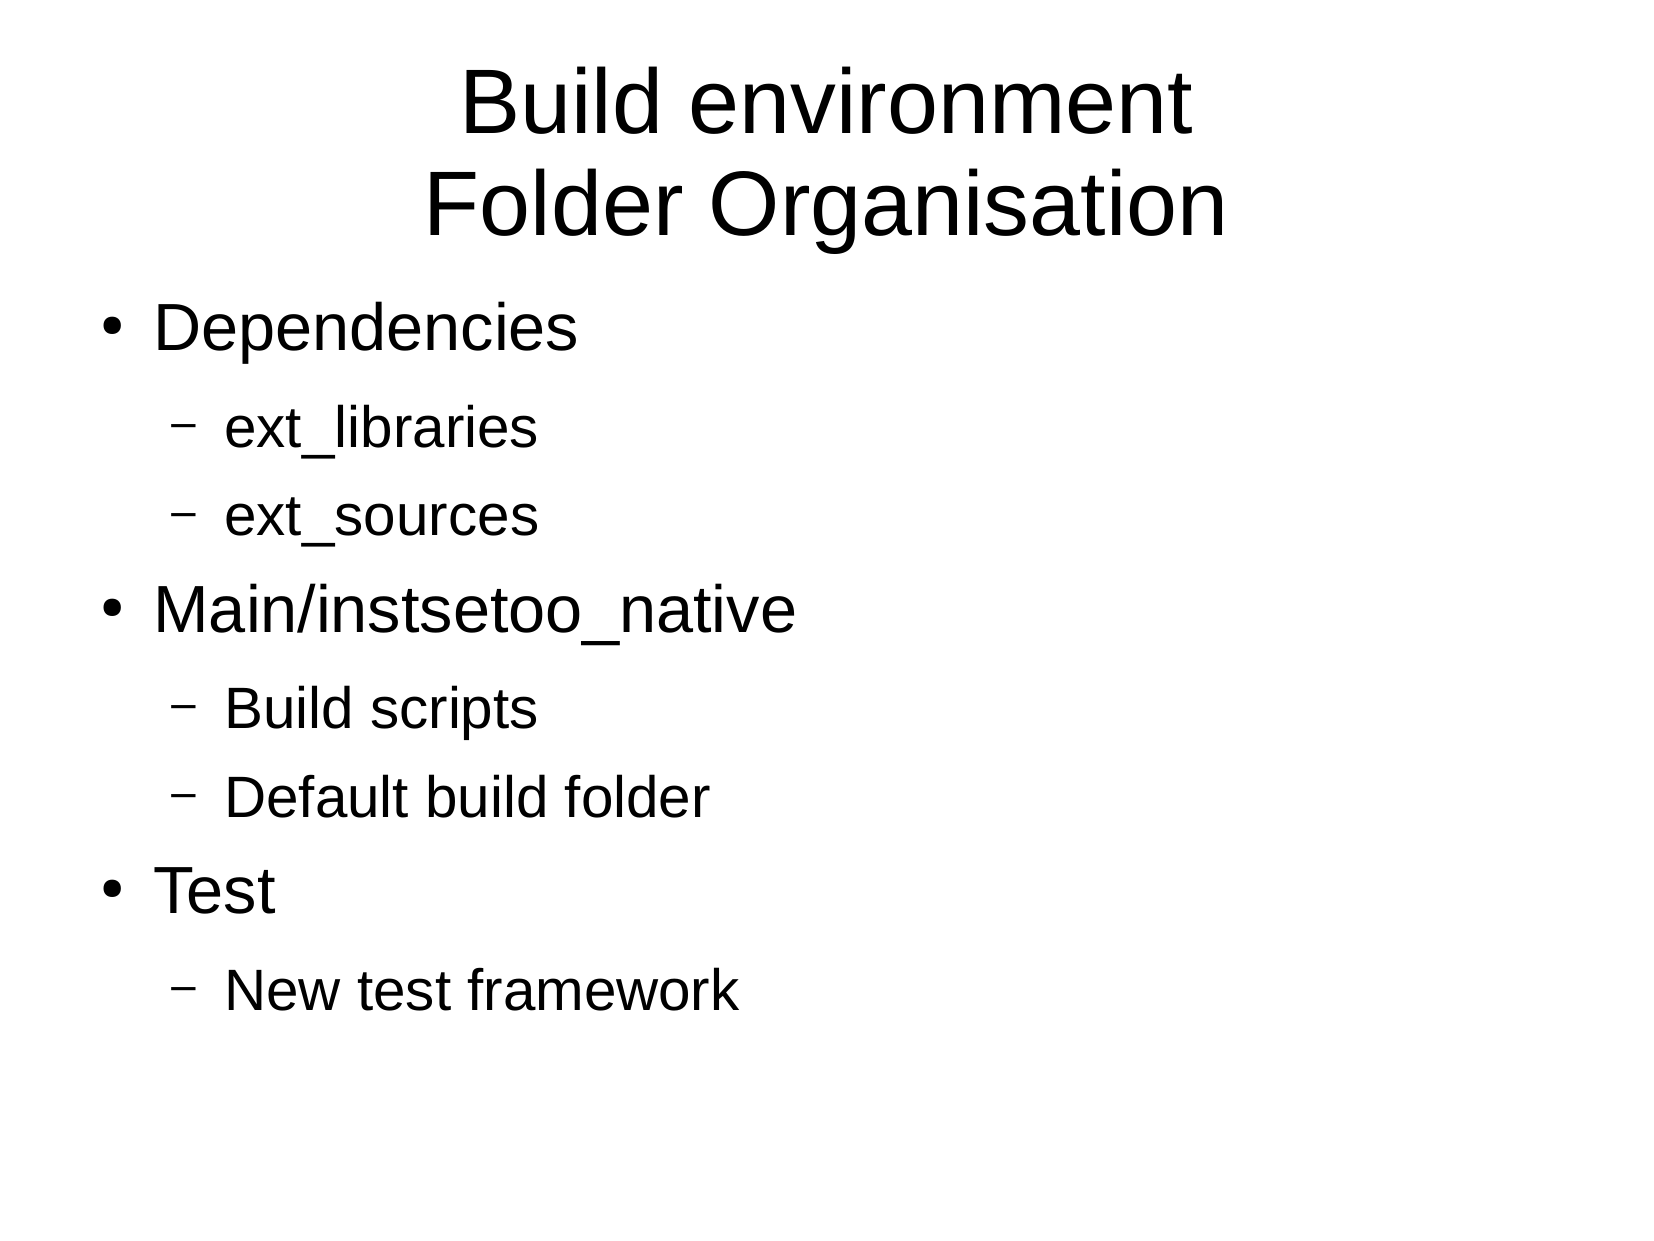

# Build environment Folder Organisation
Dependencies
ext_libraries
ext_sources
Main/instsetoo_native
Build scripts
Default build folder
Test
New test framework